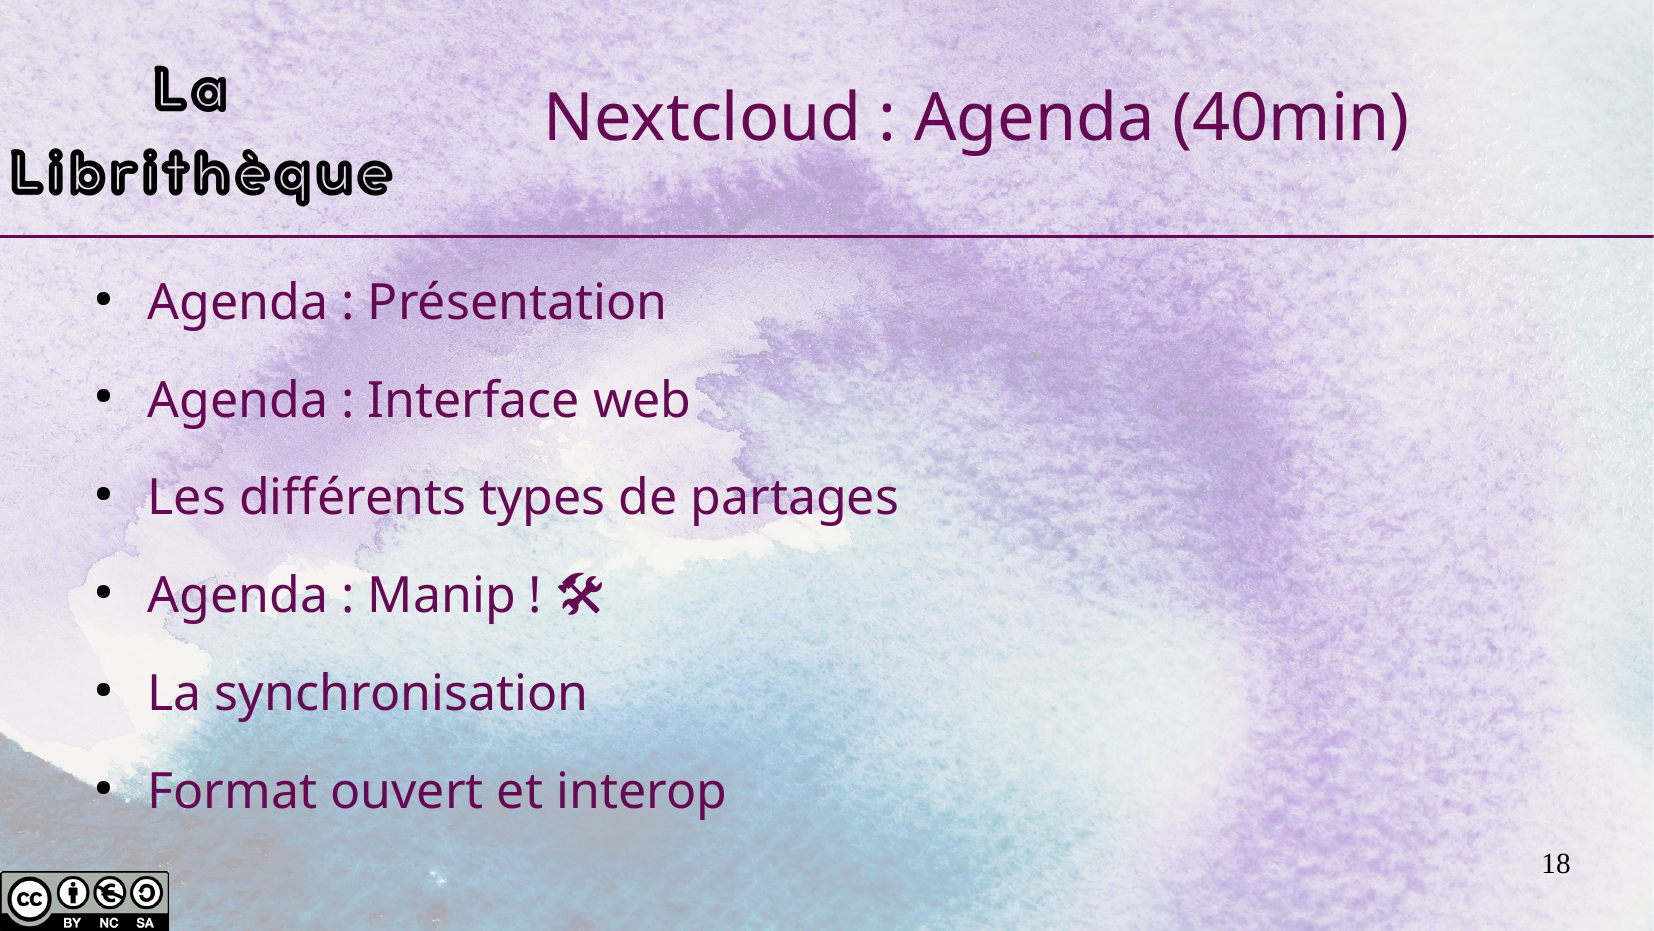

# Nextcloud : Agenda (40min)
Agenda : Présentation
Agenda : Interface web
Les différents types de partages
Agenda : Manip ! 🛠
La synchronisation
Format ouvert et interop
18